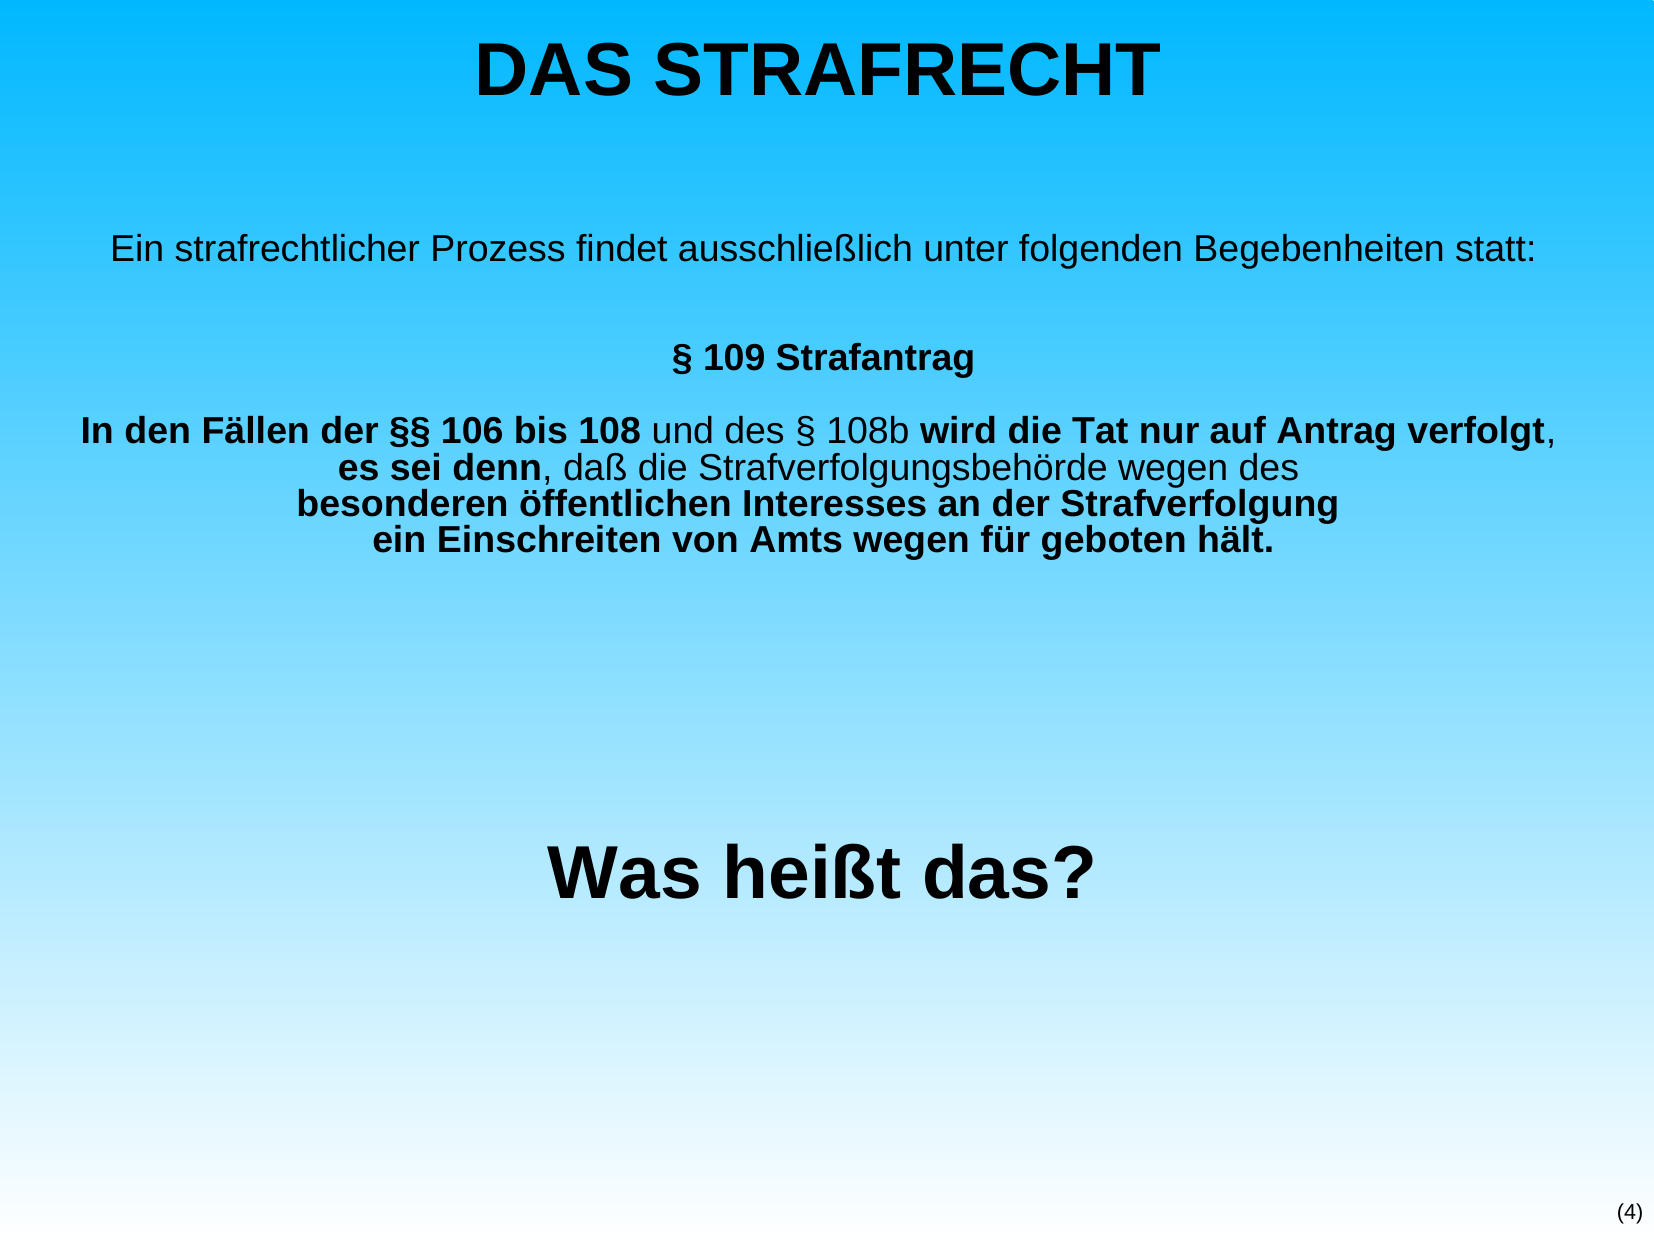

DAS STRAFRECHT
Ein strafrechtlicher Prozess findet ausschließlich unter folgenden Begebenheiten statt:
§ 109 Strafantrag
In den Fällen der §§ 106 bis 108 und des § 108b wird die Tat nur auf Antrag verfolgt,
es sei denn, daß die Strafverfolgungsbehörde wegen des
besonderen öffentlichen Interesses an der Strafverfolgung
ein Einschreiten von Amts wegen für geboten hält.
Was heißt das?
(4)‏